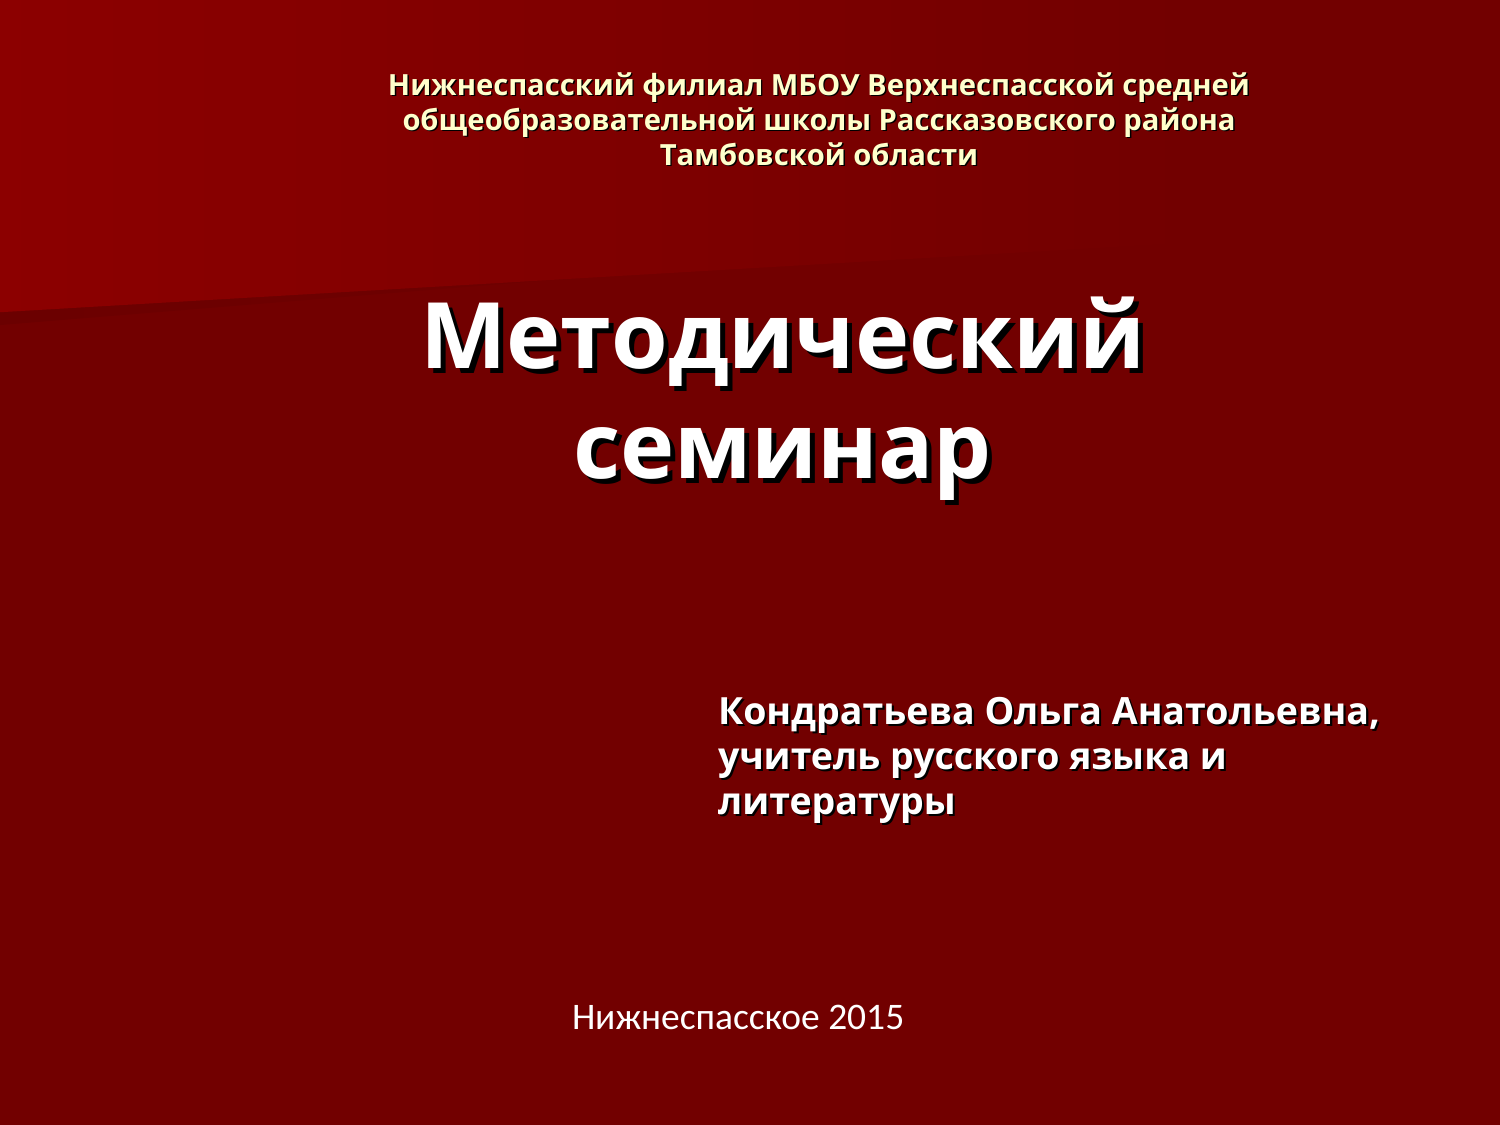

# Нижнеспасский филиал МБОУ Верхнеспасской средней общеобразовательной школы Рассказовского района Тамбовской области
Методический семинар
Кондратьева Ольга Анатольевна, учитель русского языка и литературы
Нижнеспасское 2015